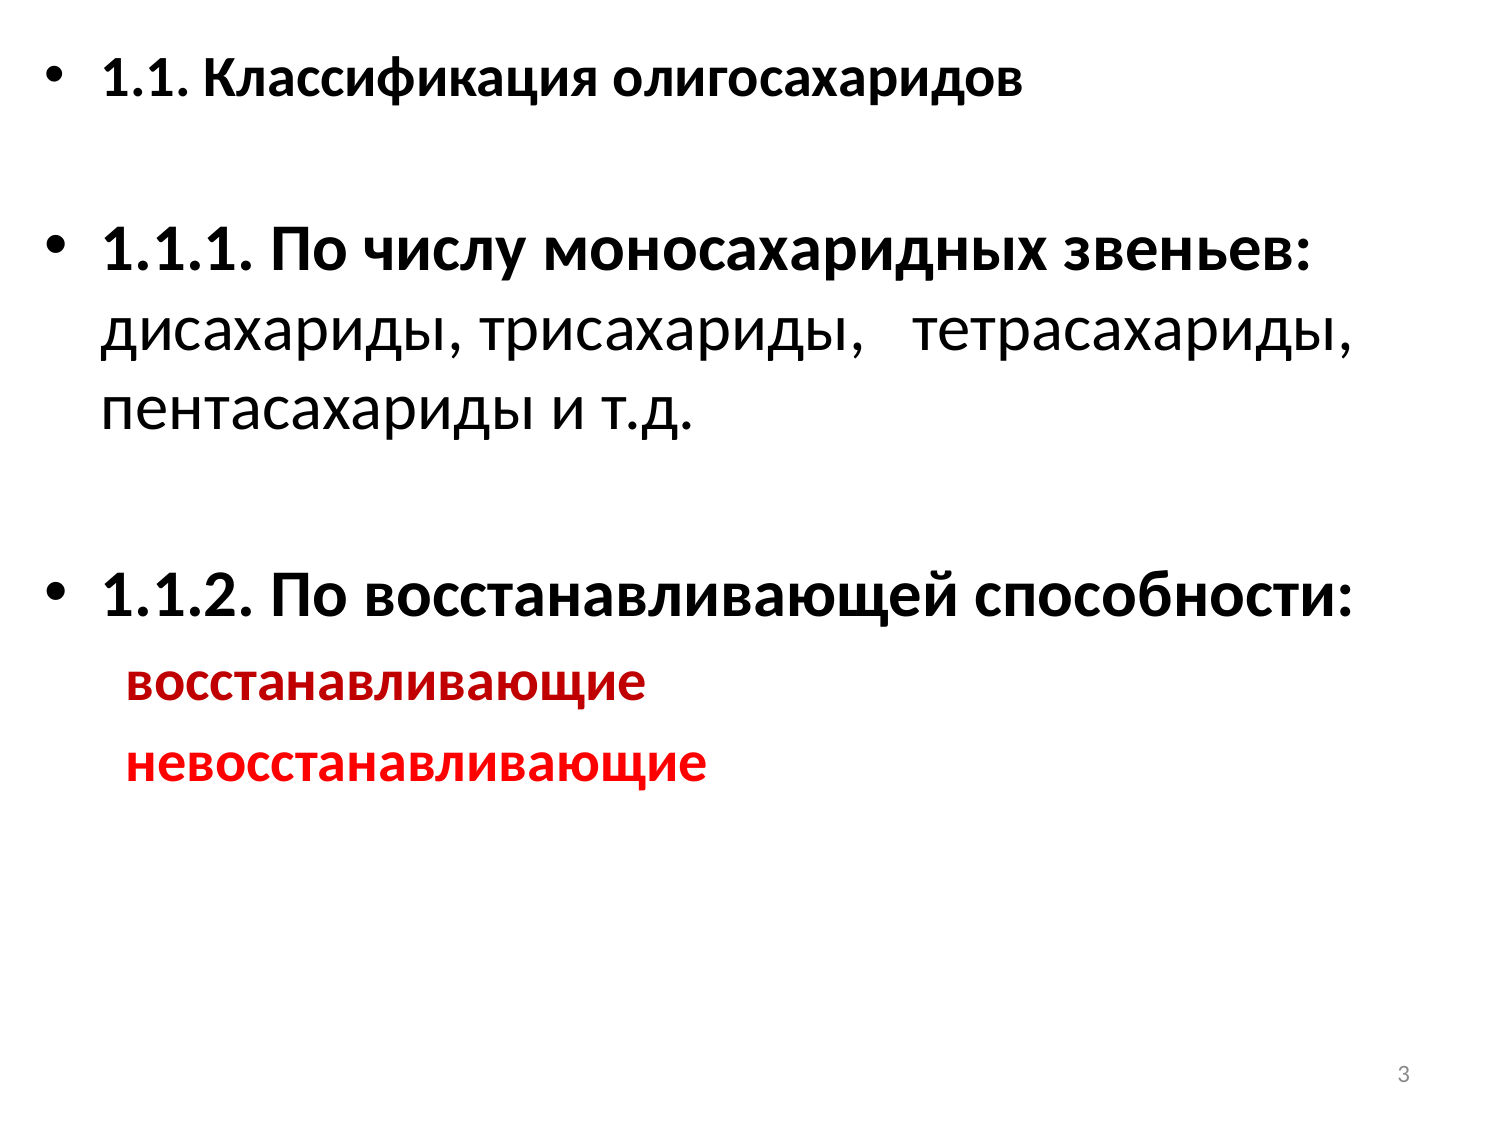

# 1.1. Классификация олигосахаридов
1.1.1. По числу моносахаридных звеньев: 	дисахариды, трисахариды, 	тетрасахариды, пентасахариды и т.д.
1.1.2. По восстанавливающей способности:
	восстанавливающие
	невосстанавливающие